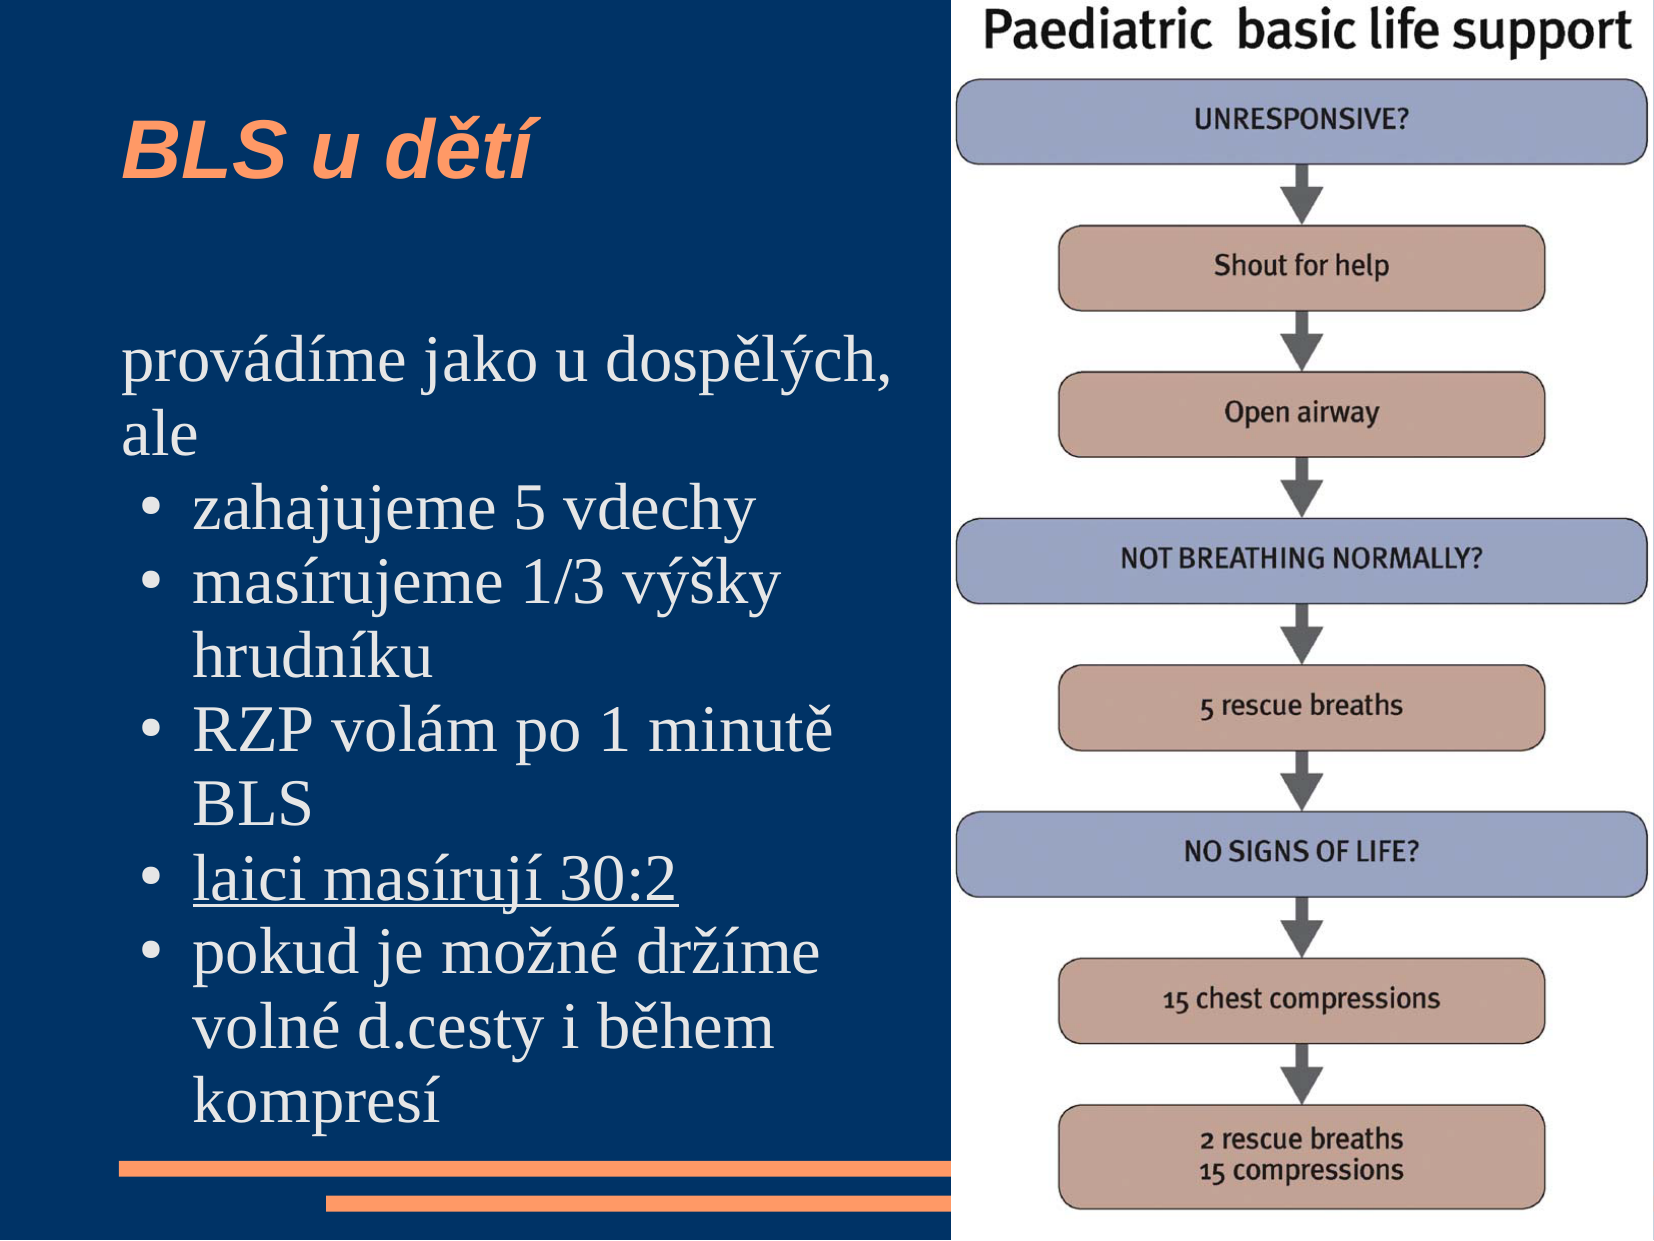

# BLS u dětí
provádíme jako u dospělých, ale
zahajujeme 5 vdechy
masírujeme 1/3 výšky hrudníku
RZP volám po 1 minutě BLS
laici masírují 30:2
pokud je možné držíme volné d.cesty i během kompresí